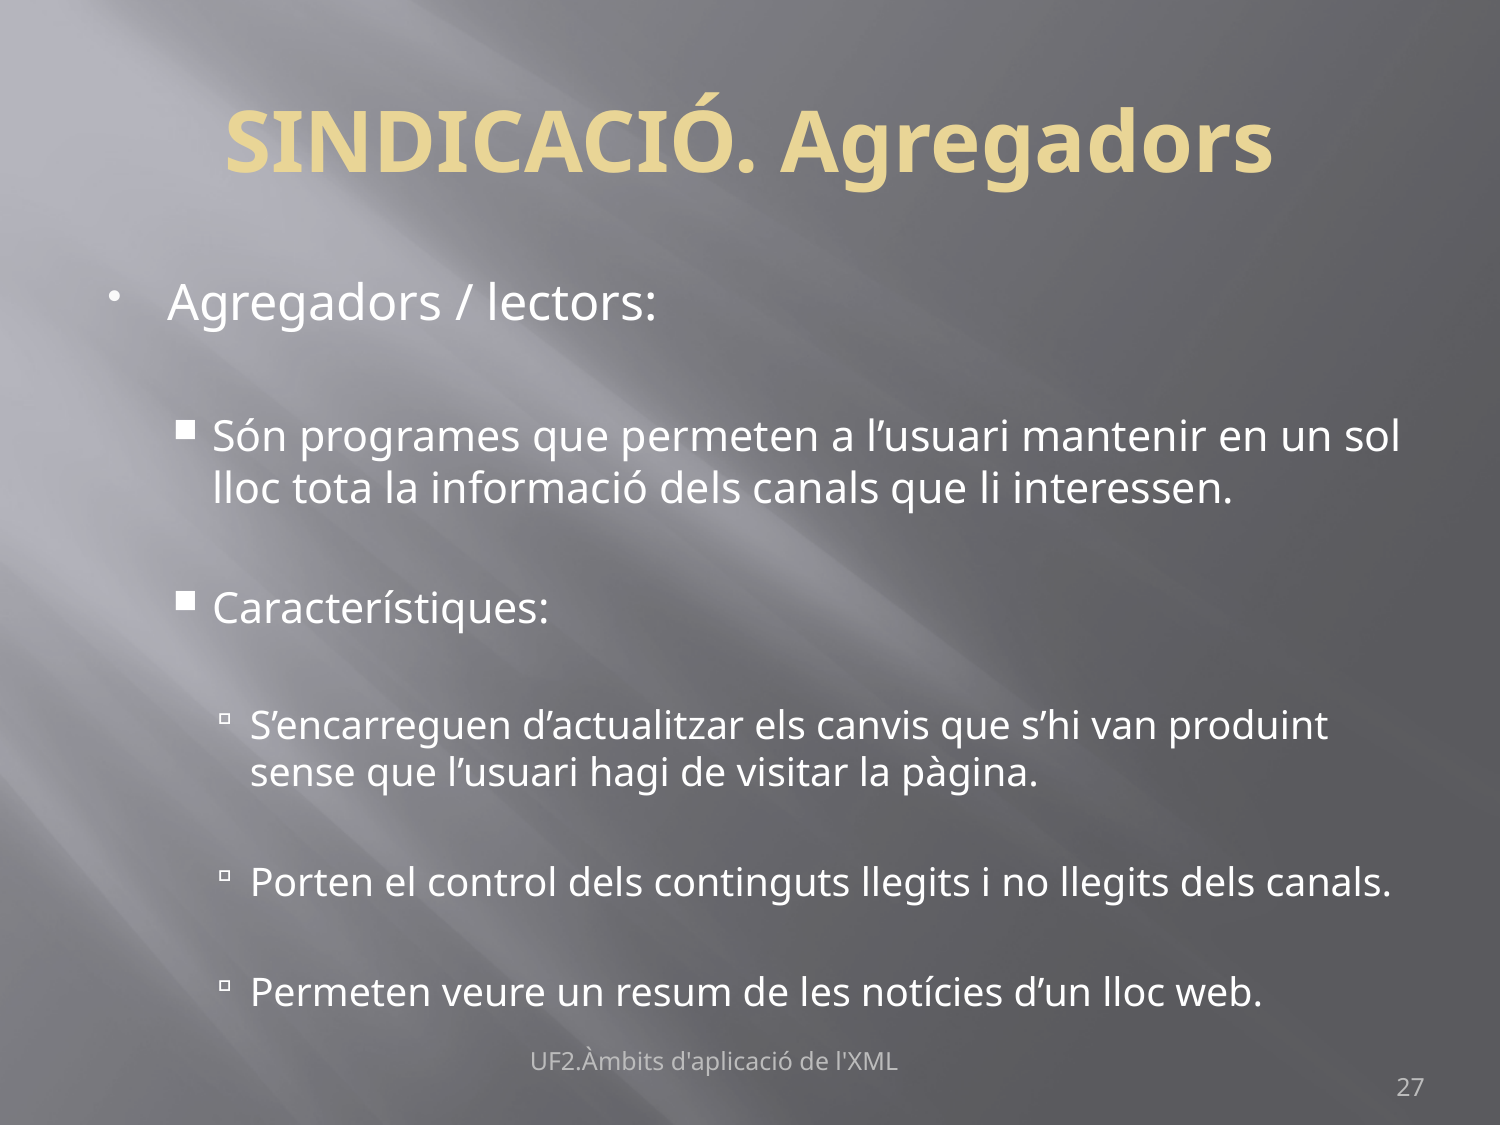

# SINDICACIÓ. Agregadors
Agregadors / lectors:
Són programes que permeten a l’usuari mantenir en un sol lloc tota la informació dels canals que li interessen.
Característiques:
S’encarreguen d’actualitzar els canvis que s’hi van produint sense que l’usuari hagi de visitar la pàgina.
Porten el control dels continguts llegits i no llegits dels canals.
Permeten veure un resum de les notícies d’un lloc web.
UF2.Àmbits d'aplicació de l'XML